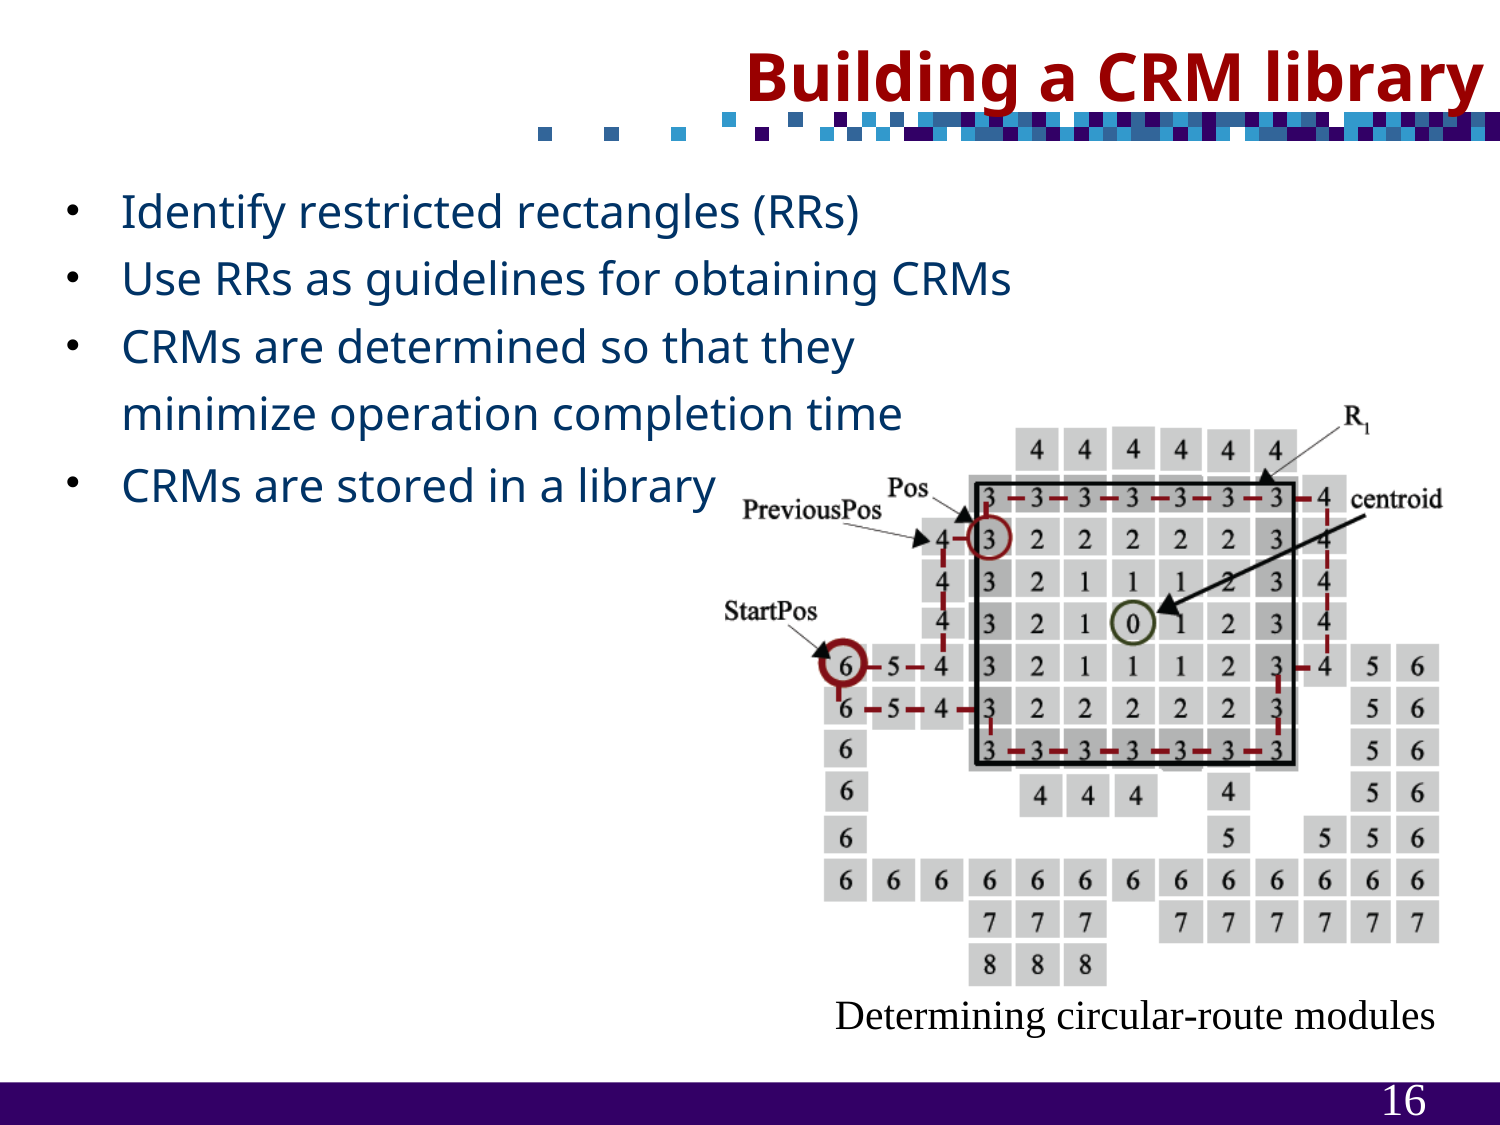

# Building a CRM library
Identify restricted rectangles (RRs)
Use RRs as guidelines for obtaining CRMs
CRMs are determined so that they
minimize operation completion time
CRMs are stored in a library
Determining circular-route modules